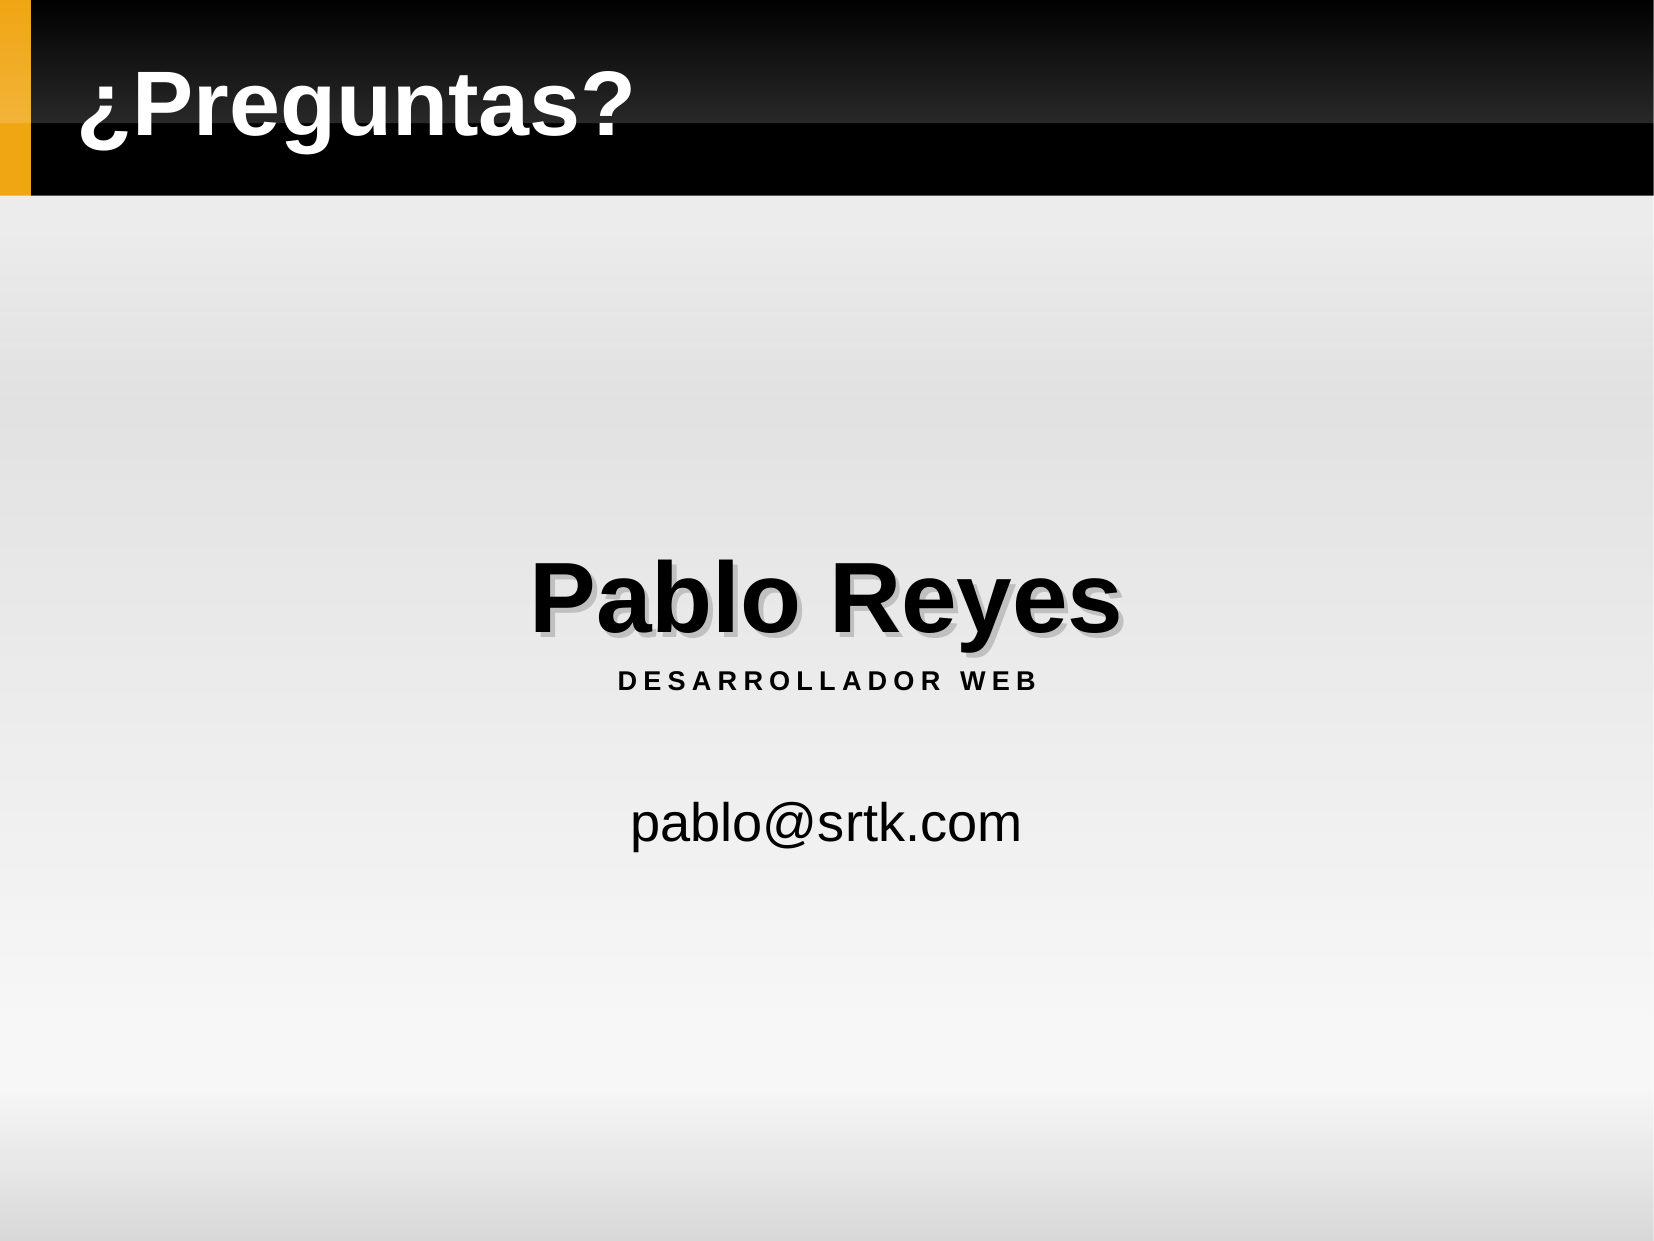

# ¿Preguntas?
Pablo Reyes
DESARROLLADOR WEB
pablo@srtk.com